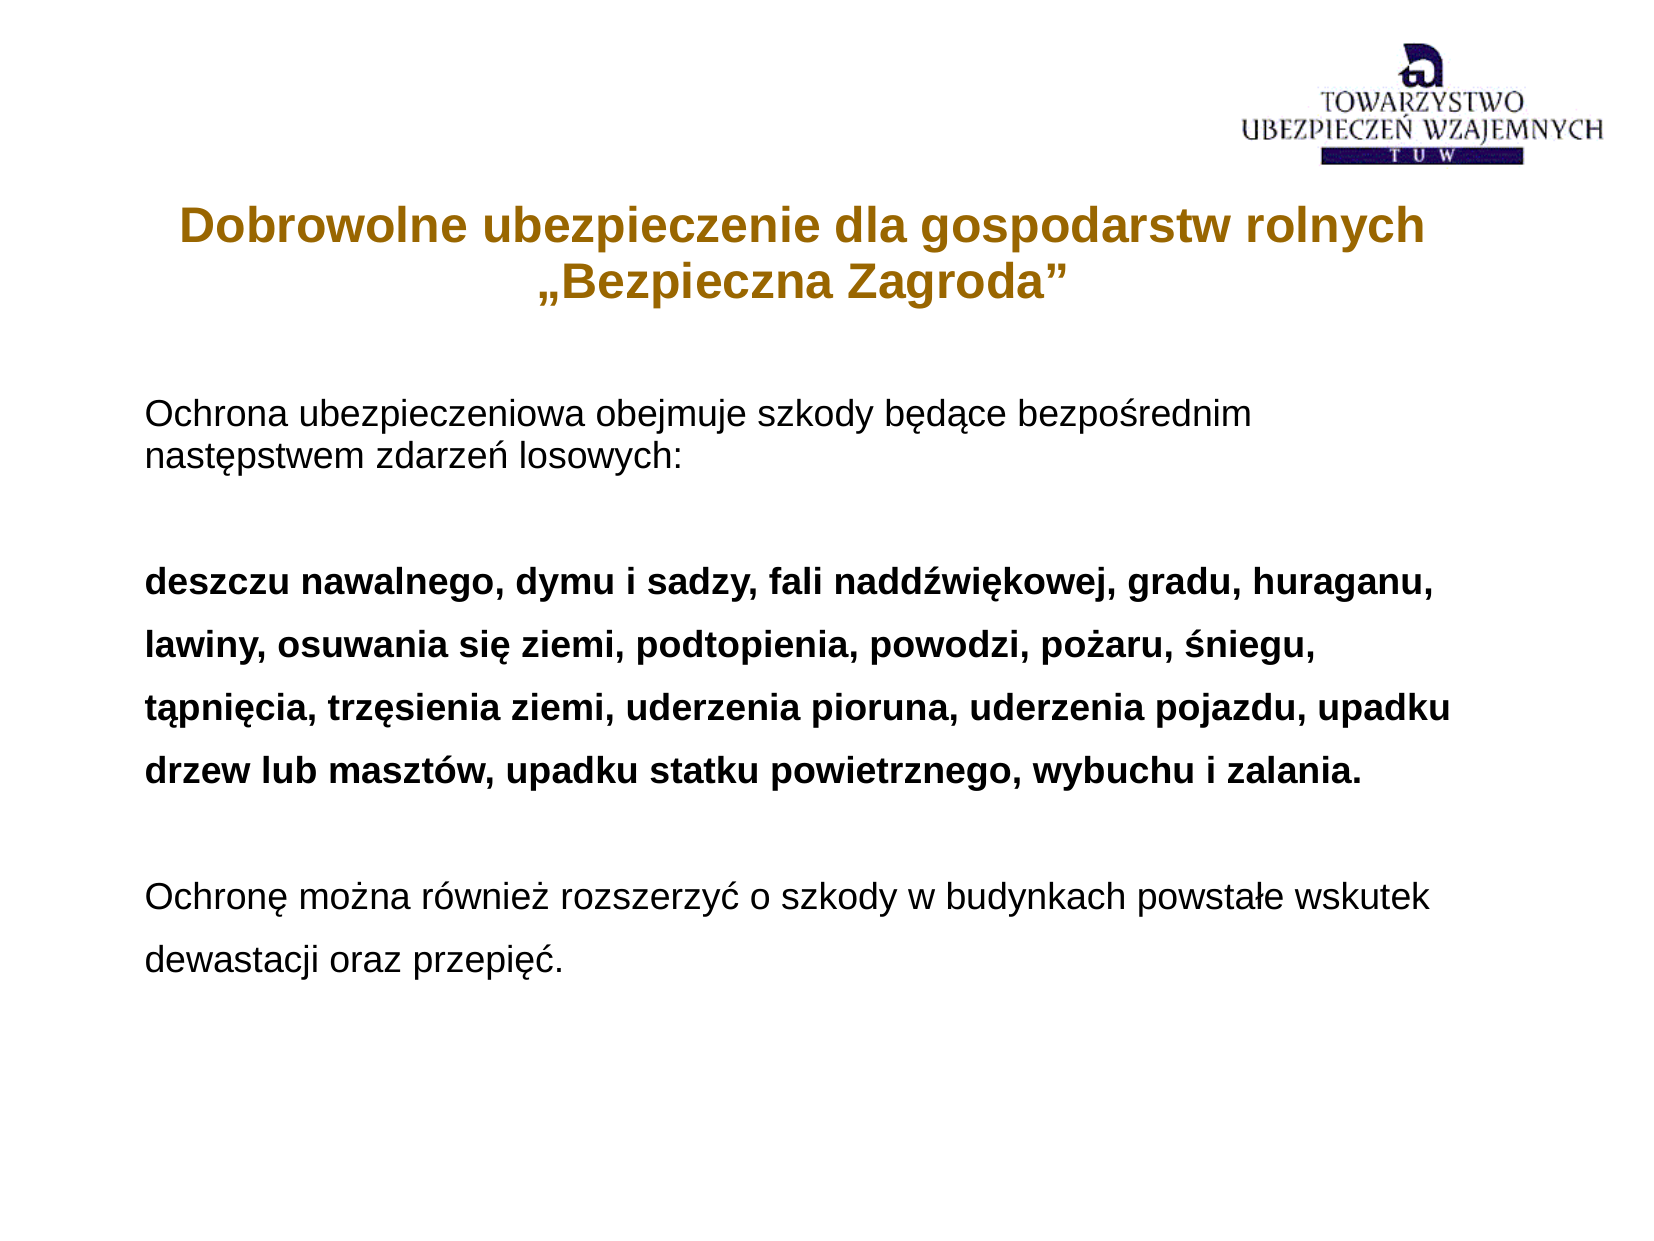

Dobrowolne ubezpieczenie dla gospodarstw rolnych „Bezpieczna Zagroda”
Ochrona ubezpieczeniowa obejmuje szkody będące bezpośrednim następstwem zdarzeń losowych:
deszczu nawalnego, dymu i sadzy, fali naddźwiękowej, gradu, huraganu, lawiny, osuwania się ziemi, podtopienia, powodzi, pożaru, śniegu, tąpnięcia, trzęsienia ziemi, uderzenia pioruna, uderzenia pojazdu, upadku drzew lub masztów, upadku statku powietrznego, wybuchu i zalania.
Ochronę można również rozszerzyć o szkody w budynkach powstałe wskutek dewastacji oraz przepięć.